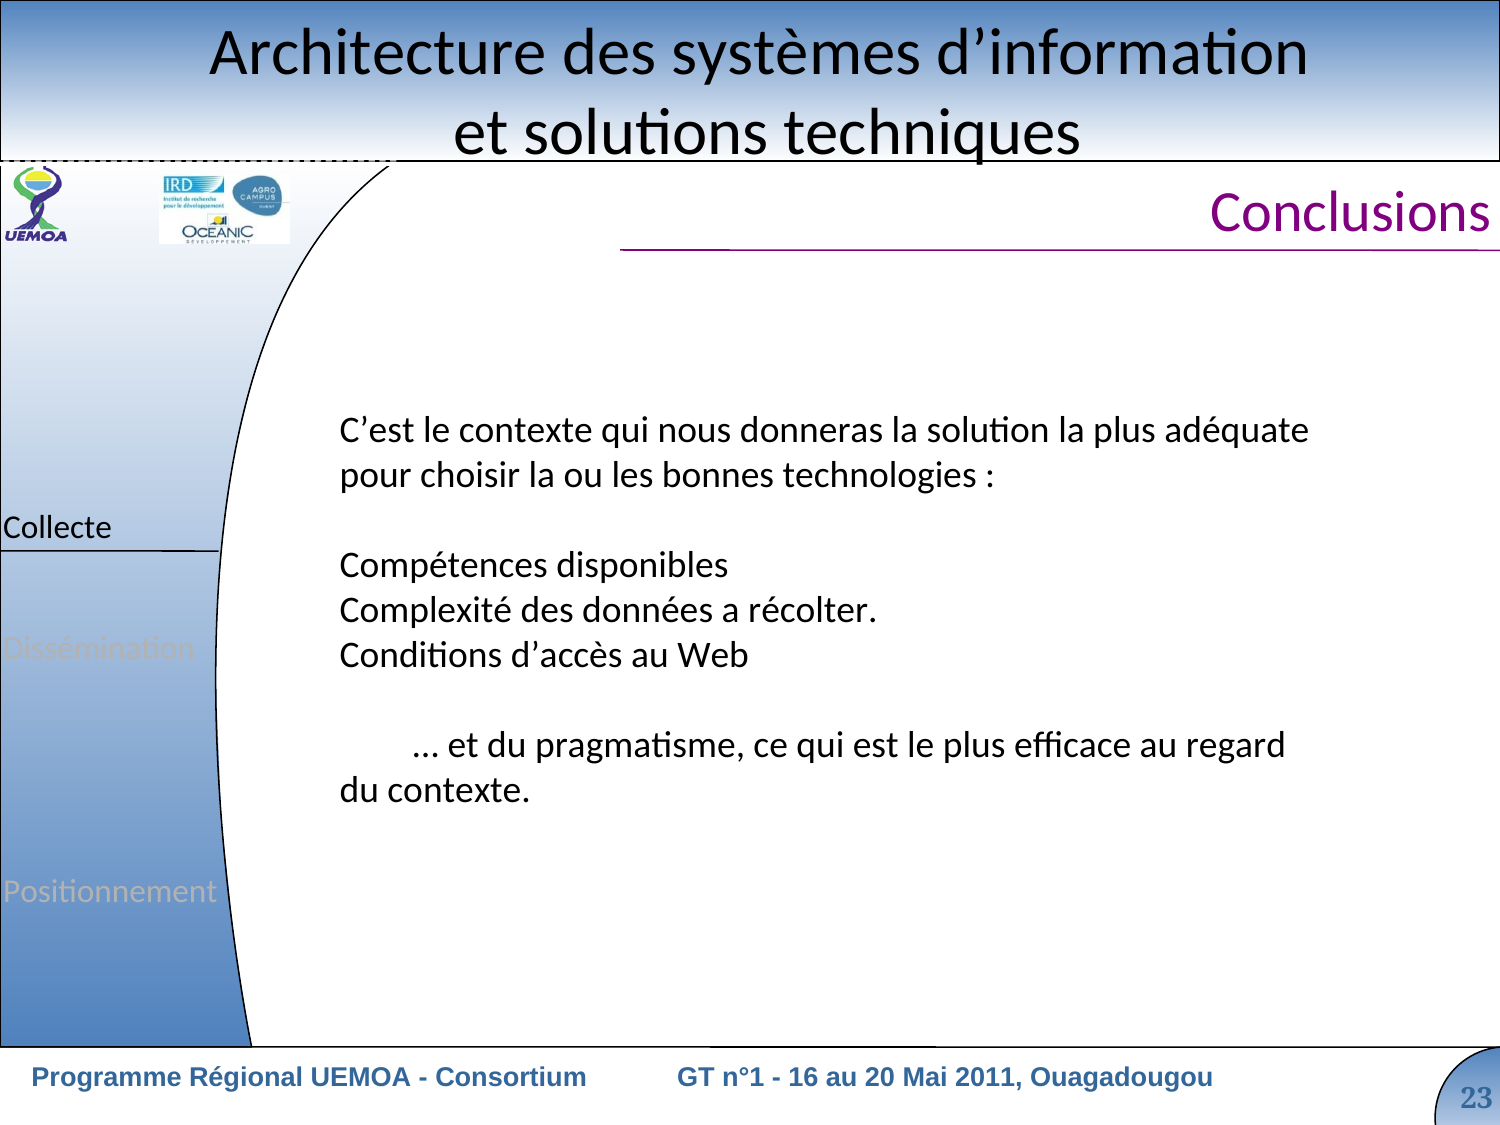

Architecture des systèmes d’information
et solutions techniques
Conclusions
C’est le contexte qui nous donneras la solution la plus adéquate pour choisir la ou les bonnes technologies :
Compétences disponibles
Complexité des données a récolter.
Conditions d’accès au Web
	… et du pragmatisme, ce qui est le plus efficace au regard du contexte.
Collecte
Dissémination
Positionnement